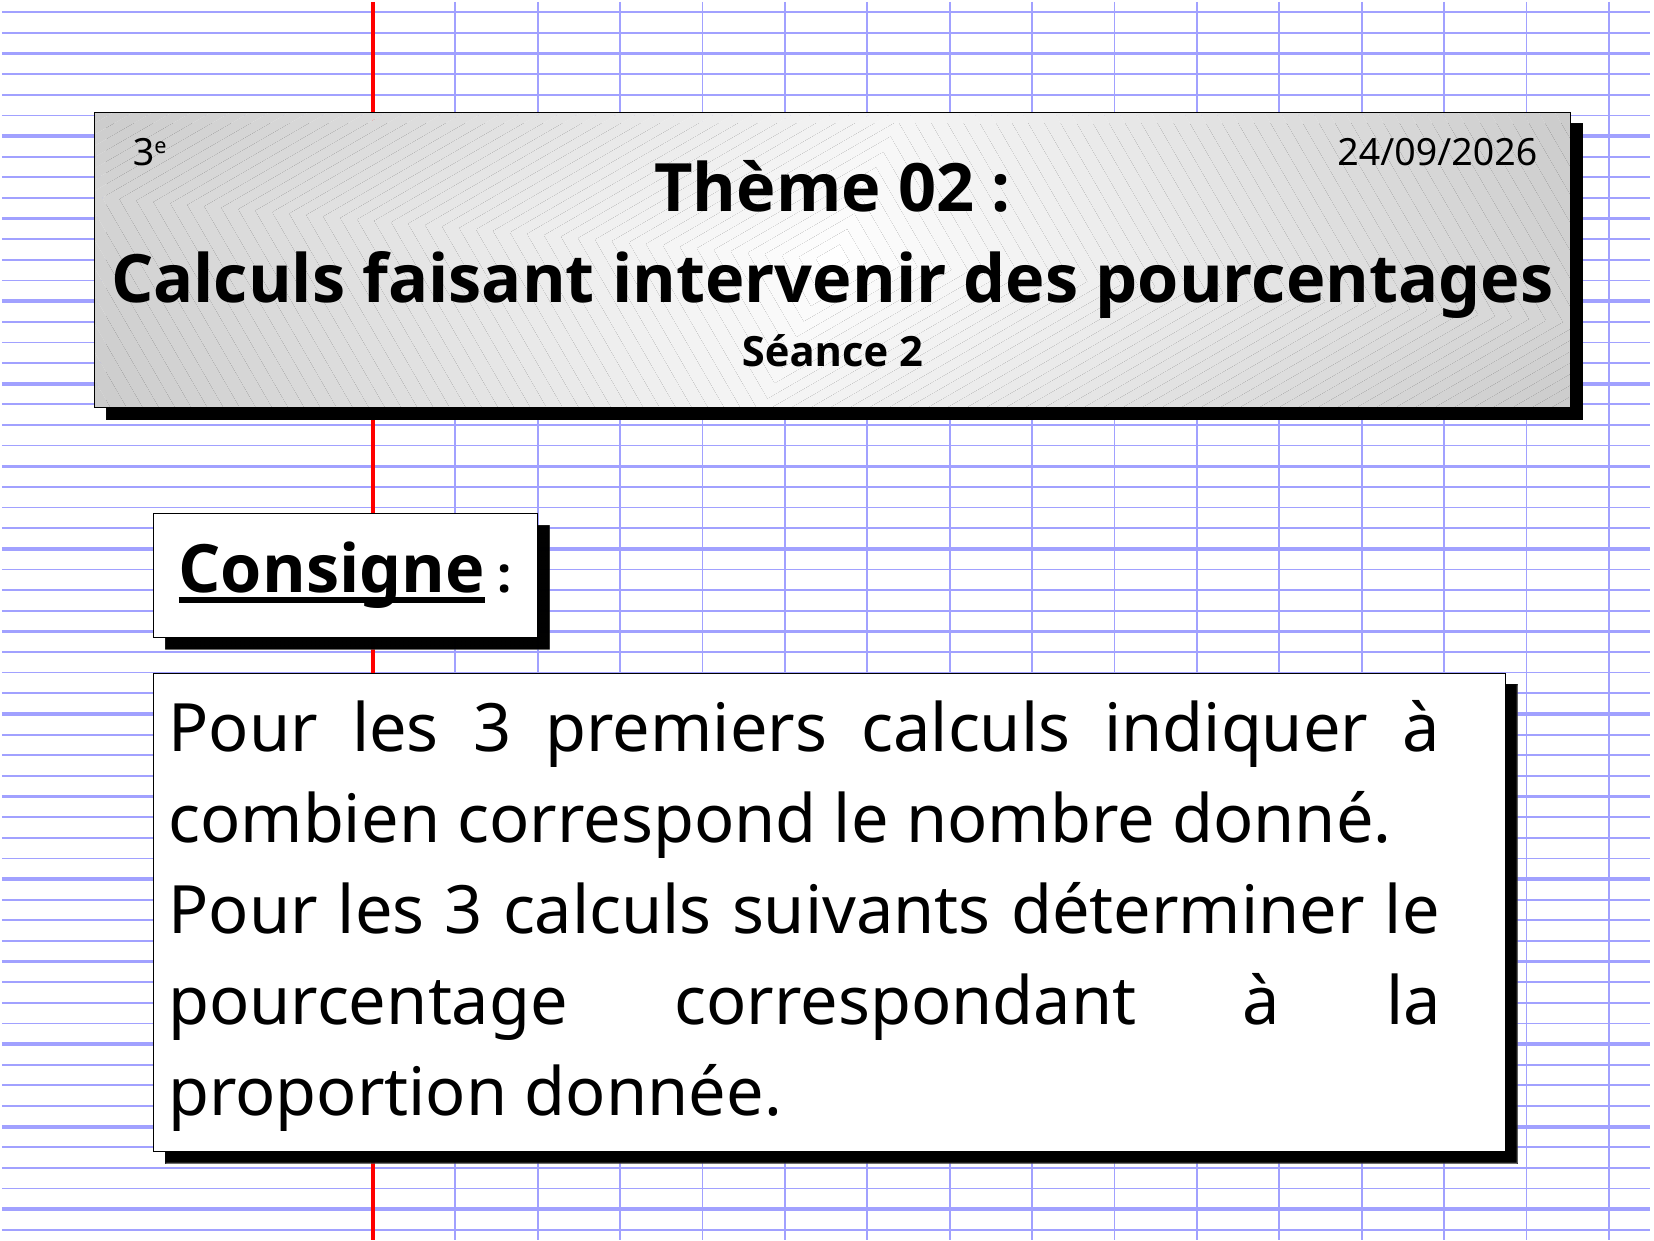

Thème 02 :
Calculs faisant intervenir des pourcentages
Séance 2
3e
Consigne :
Pour les 3 premiers calculs indiquer à combien correspond le nombre donné.
Pour les 3 calculs suivants déterminer le pourcentage correspondant à la proportion donnée.